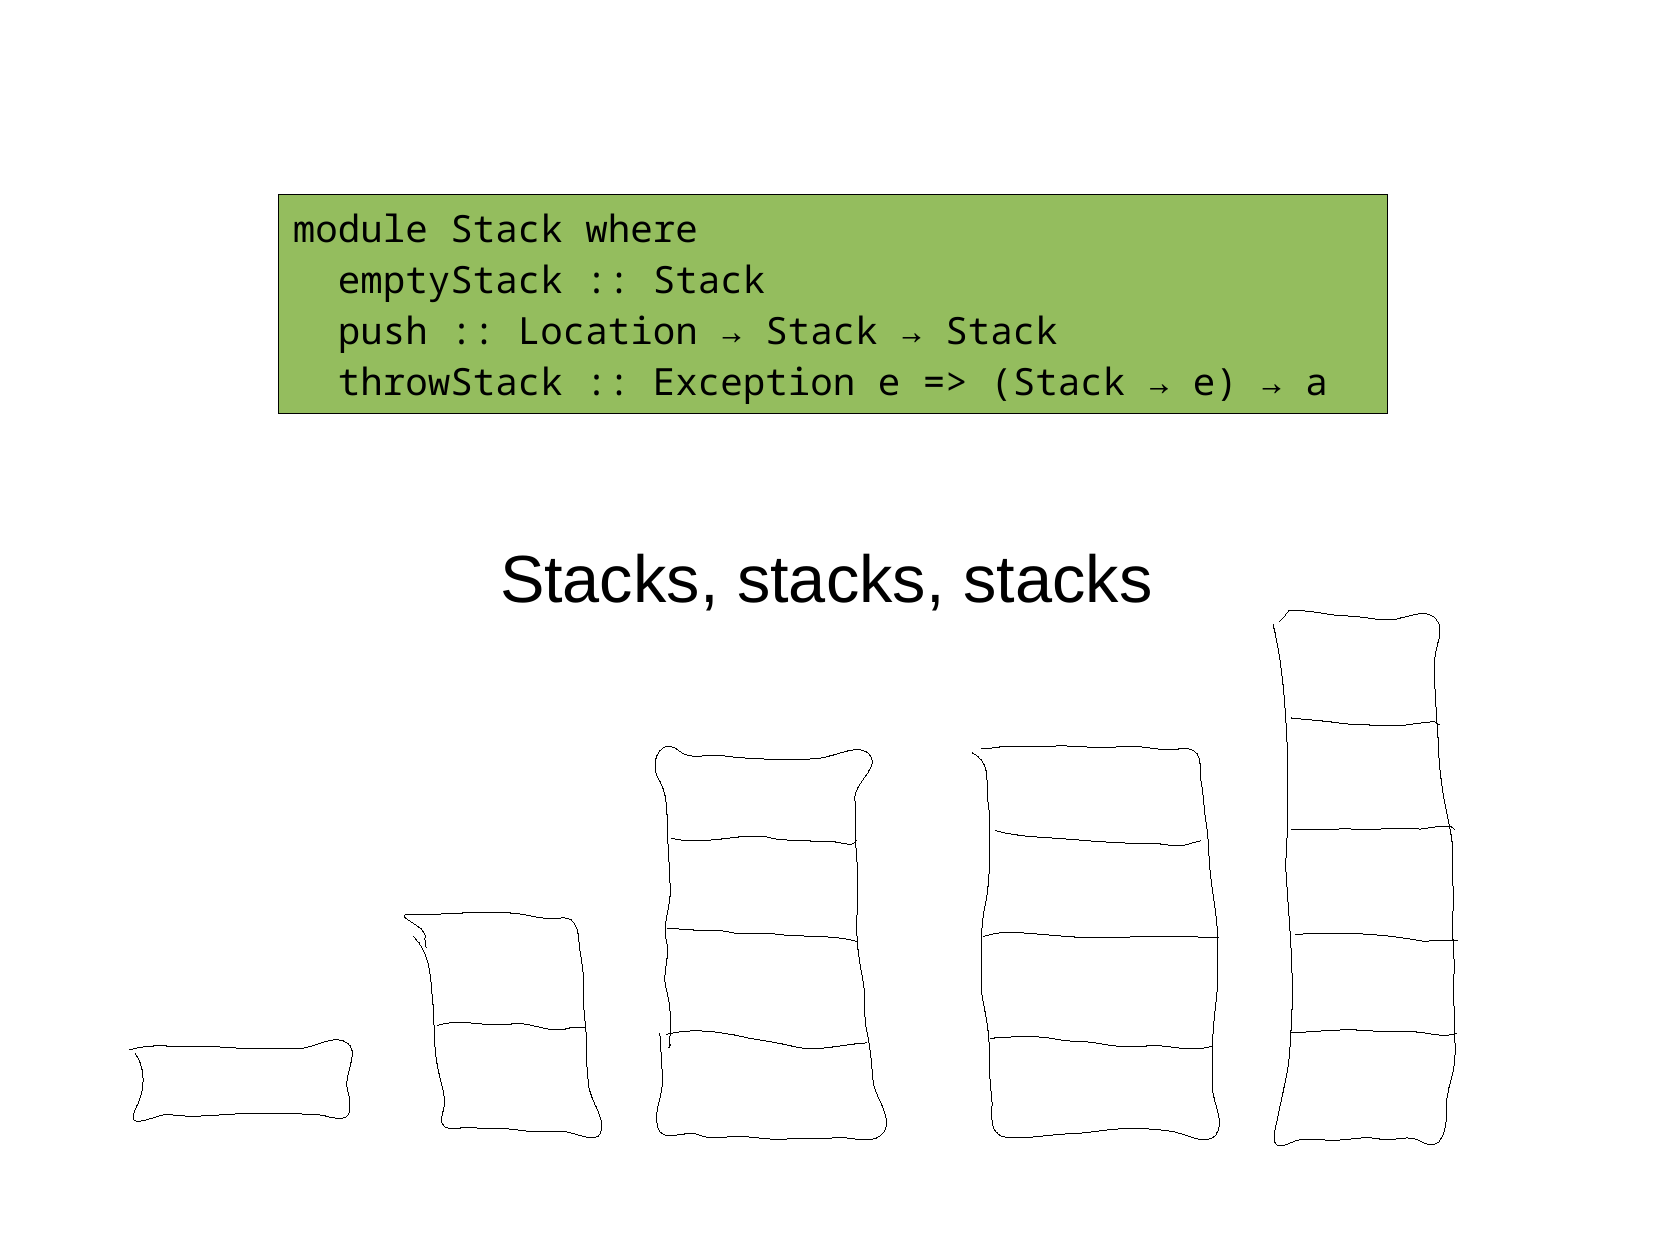

# Stacks, stacks, stacks
module Stack where
 emptyStack :: Stack
 push :: Location → Stack → Stack
 throwStack :: Exception e => (Stack → e) → a